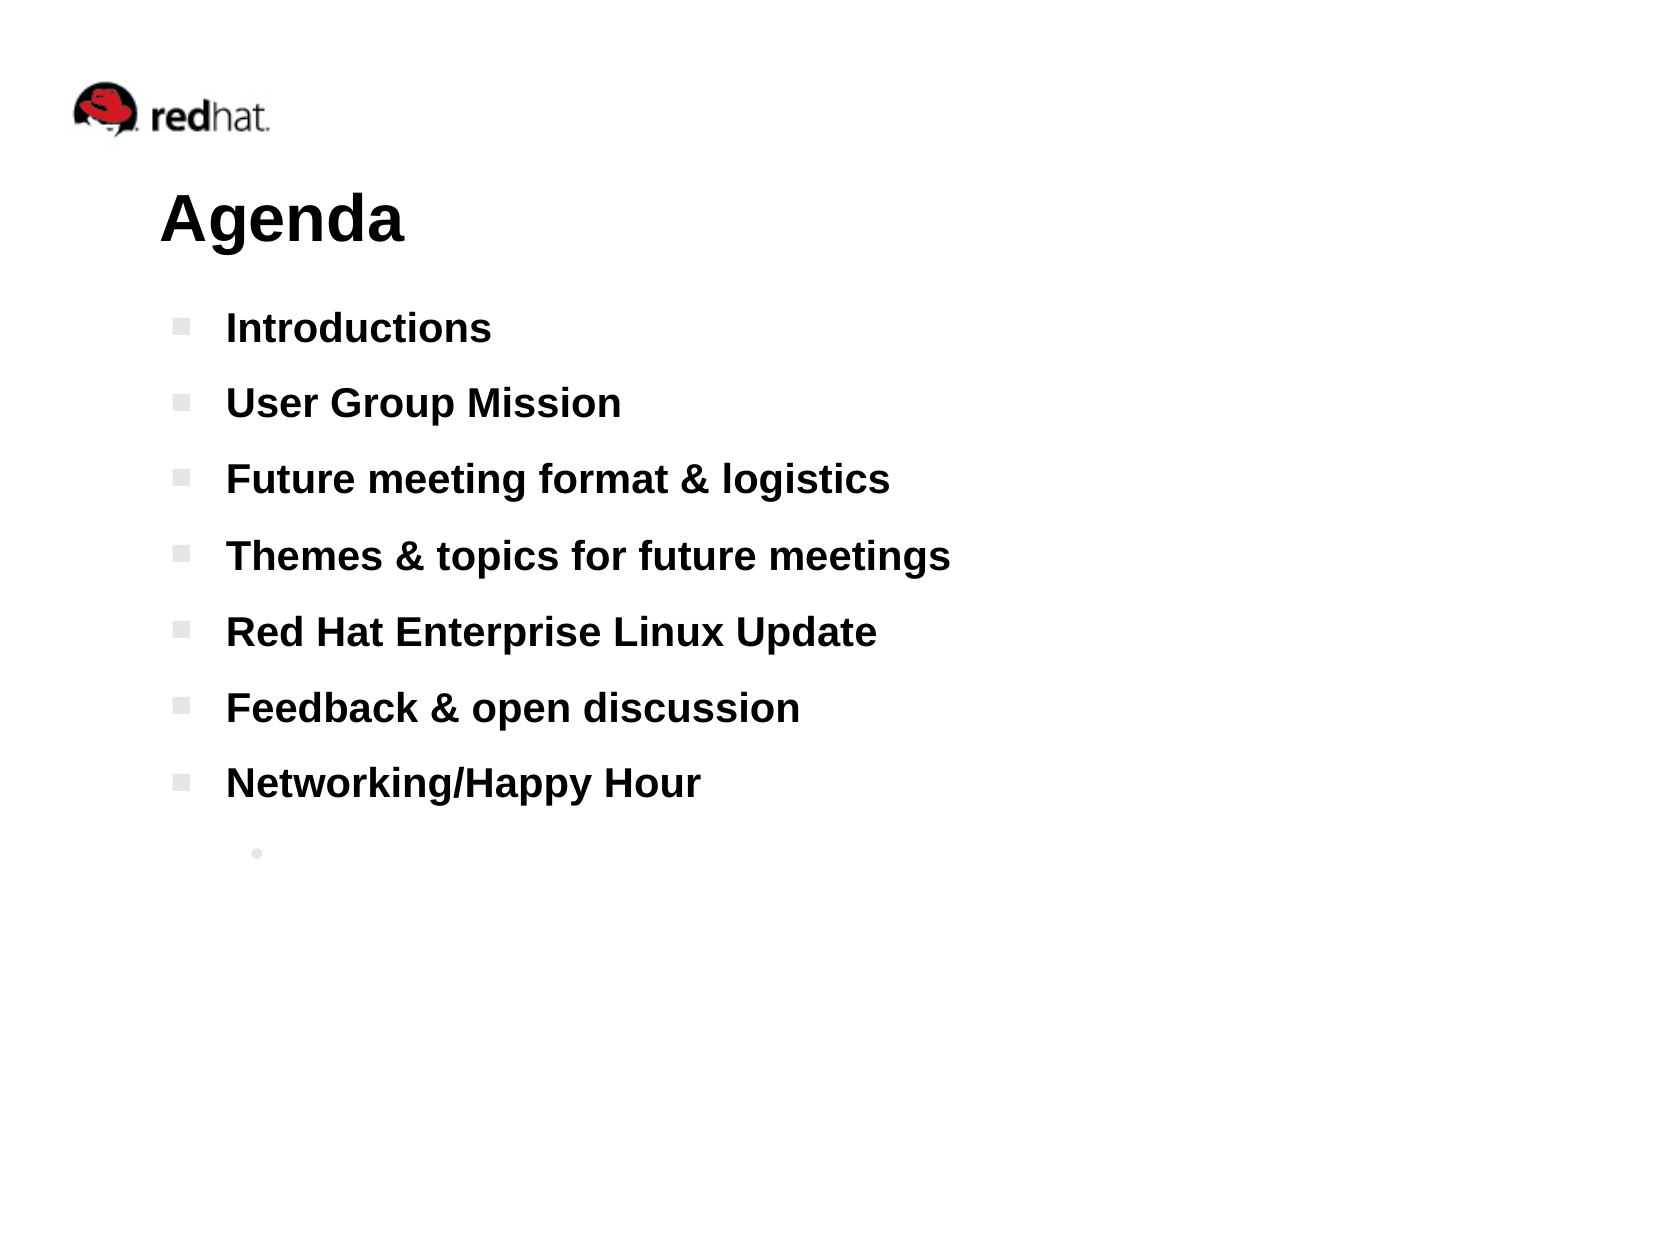

# Agenda
Introductions
User Group Mission
Future meeting format & logistics
Themes & topics for future meetings
Red Hat Enterprise Linux Update
Feedback & open discussion
Networking/Happy Hour